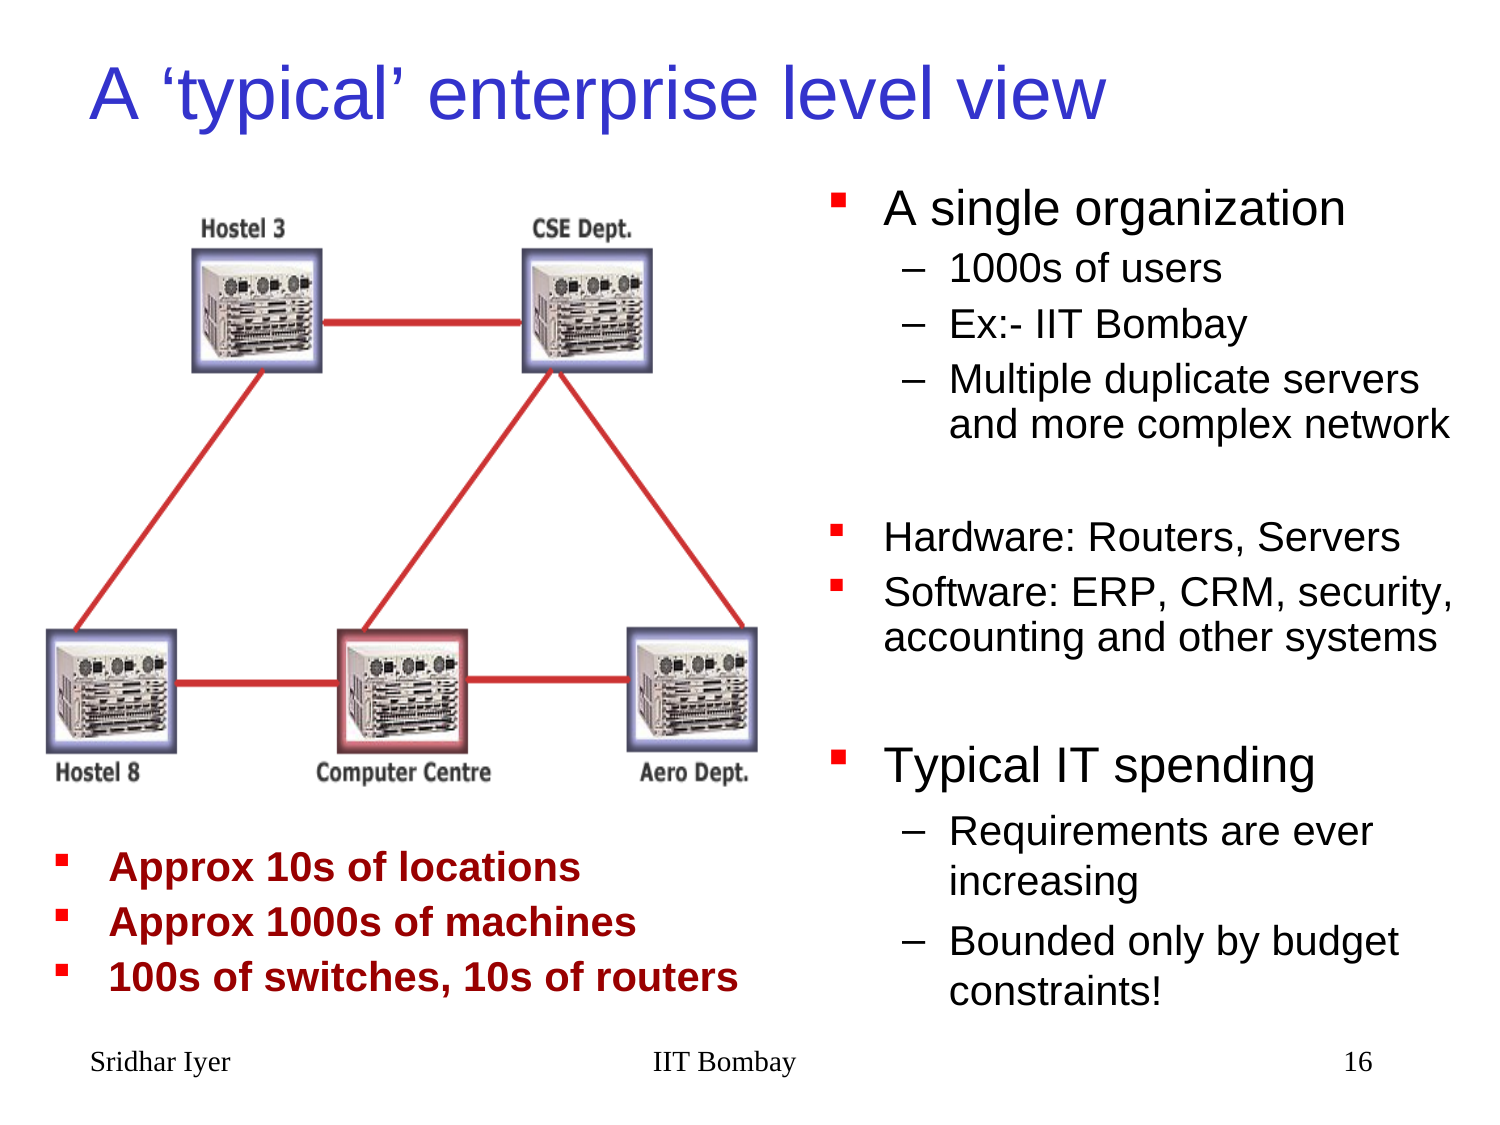

# A ‘typical’ enterprise level view
A single organization
1000s of users
Ex:- IIT Bombay
Multiple duplicate servers and more complex network
Hardware: Routers, Servers
Software: ERP, CRM, security, accounting and other systems
Typical IT spending
Requirements are ever increasing
Bounded only by budget constraints!
Approx 10s of locations
Approx 1000s of machines
100s of switches, 10s of routers
Sridhar Iyer
IIT Bombay
16